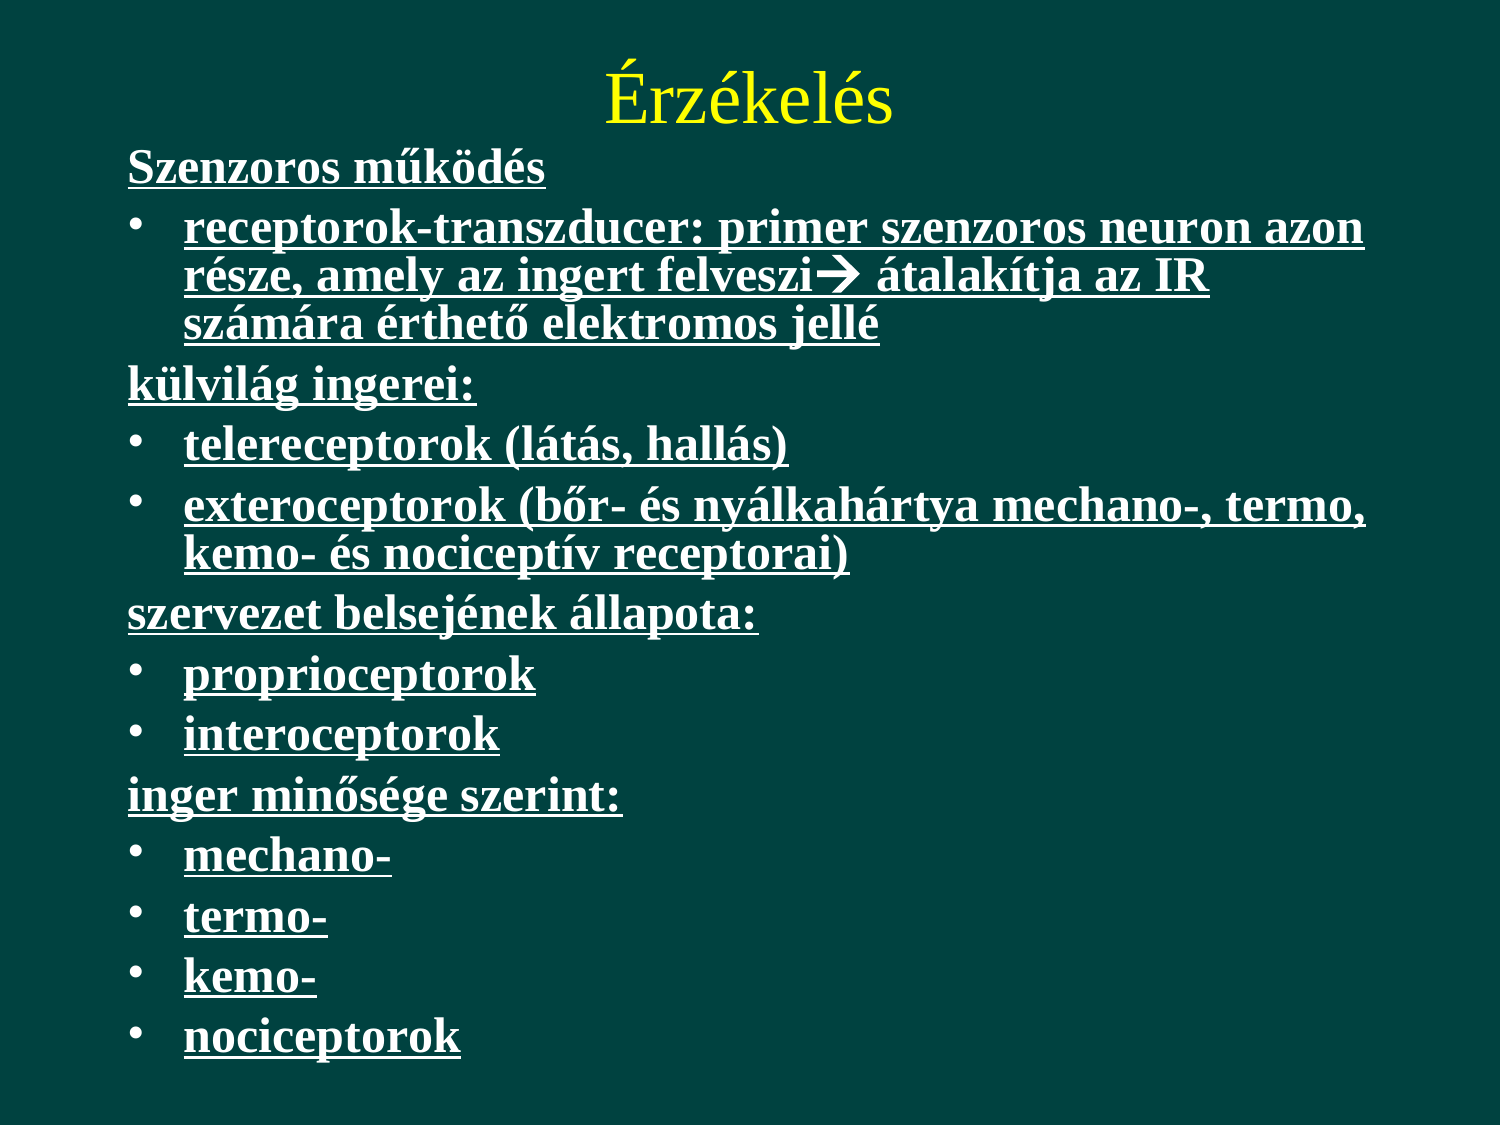

Érzékelés
Szenzoros működés
receptorok-transzducer: primer szenzoros neuron azon része, amely az ingert felveszi átalakítja az IR számára érthető elektromos jellé
külvilág ingerei:
telereceptorok (látás, hallás)
exteroceptorok (bőr- és nyálkahártya mechano-, termo, kemo- és nociceptív receptorai)
szervezet belsejének állapota:
proprioceptorok
interoceptorok
inger minősége szerint:
mechano-
termo-
kemo-
nociceptorok